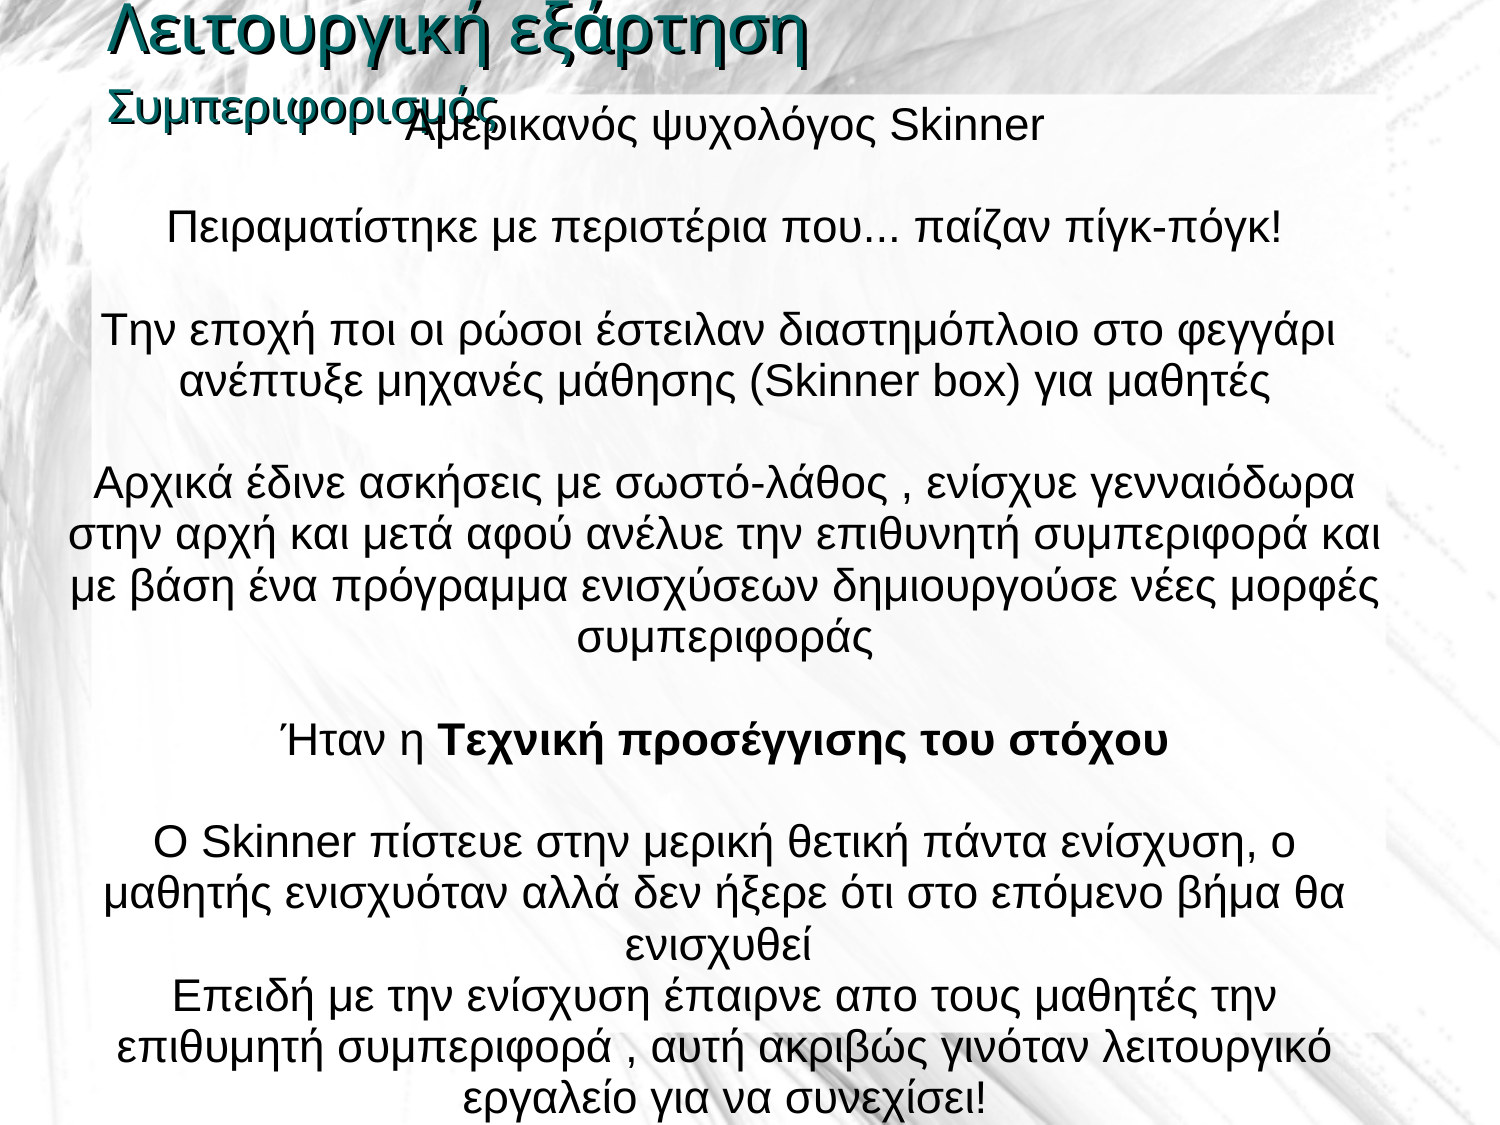

# Λειτουργική εξάρτηση Συμπεριφορισμός
Αμερικανός ψυχολόγος Skinner
Πειραματίστηκε με περιστέρια που... παίζαν πίγκ-πόγκ!
Την εποχή ποι οι ρώσοι έστειλαν διαστημόπλοιο στο φεγγάρι ανέπτυξε μηχανές μάθησης (Skinner box) για μαθητές
Αρχικά έδινε ασκήσεις με σωστό-λάθος , ενίσχυε γενναιόδωρα στην αρχή και μετά αφού ανέλυε την επιθυνητή συμπεριφορά και με βάση ένα πρόγραμμα ενισχύσεων δημιουργούσε νέες μορφές συμπεριφοράς
Ήταν η Τεχνική προσέγγισης του στόχου
Ο Skinner πίστευε στην μερική θετική πάντα ενίσχυση, ο μαθητής ενισχυόταν αλλά δεν ήξερε ότι στο επόμενο βήμα θα ενισχυθεί
Επειδή με την ενίσχυση έπαιρνε απο τους μαθητές την επιθυμητή συμπεριφορά , αυτή ακριβώς γινόταν λειτουργικό εργαλείο για να συνεχίσει!